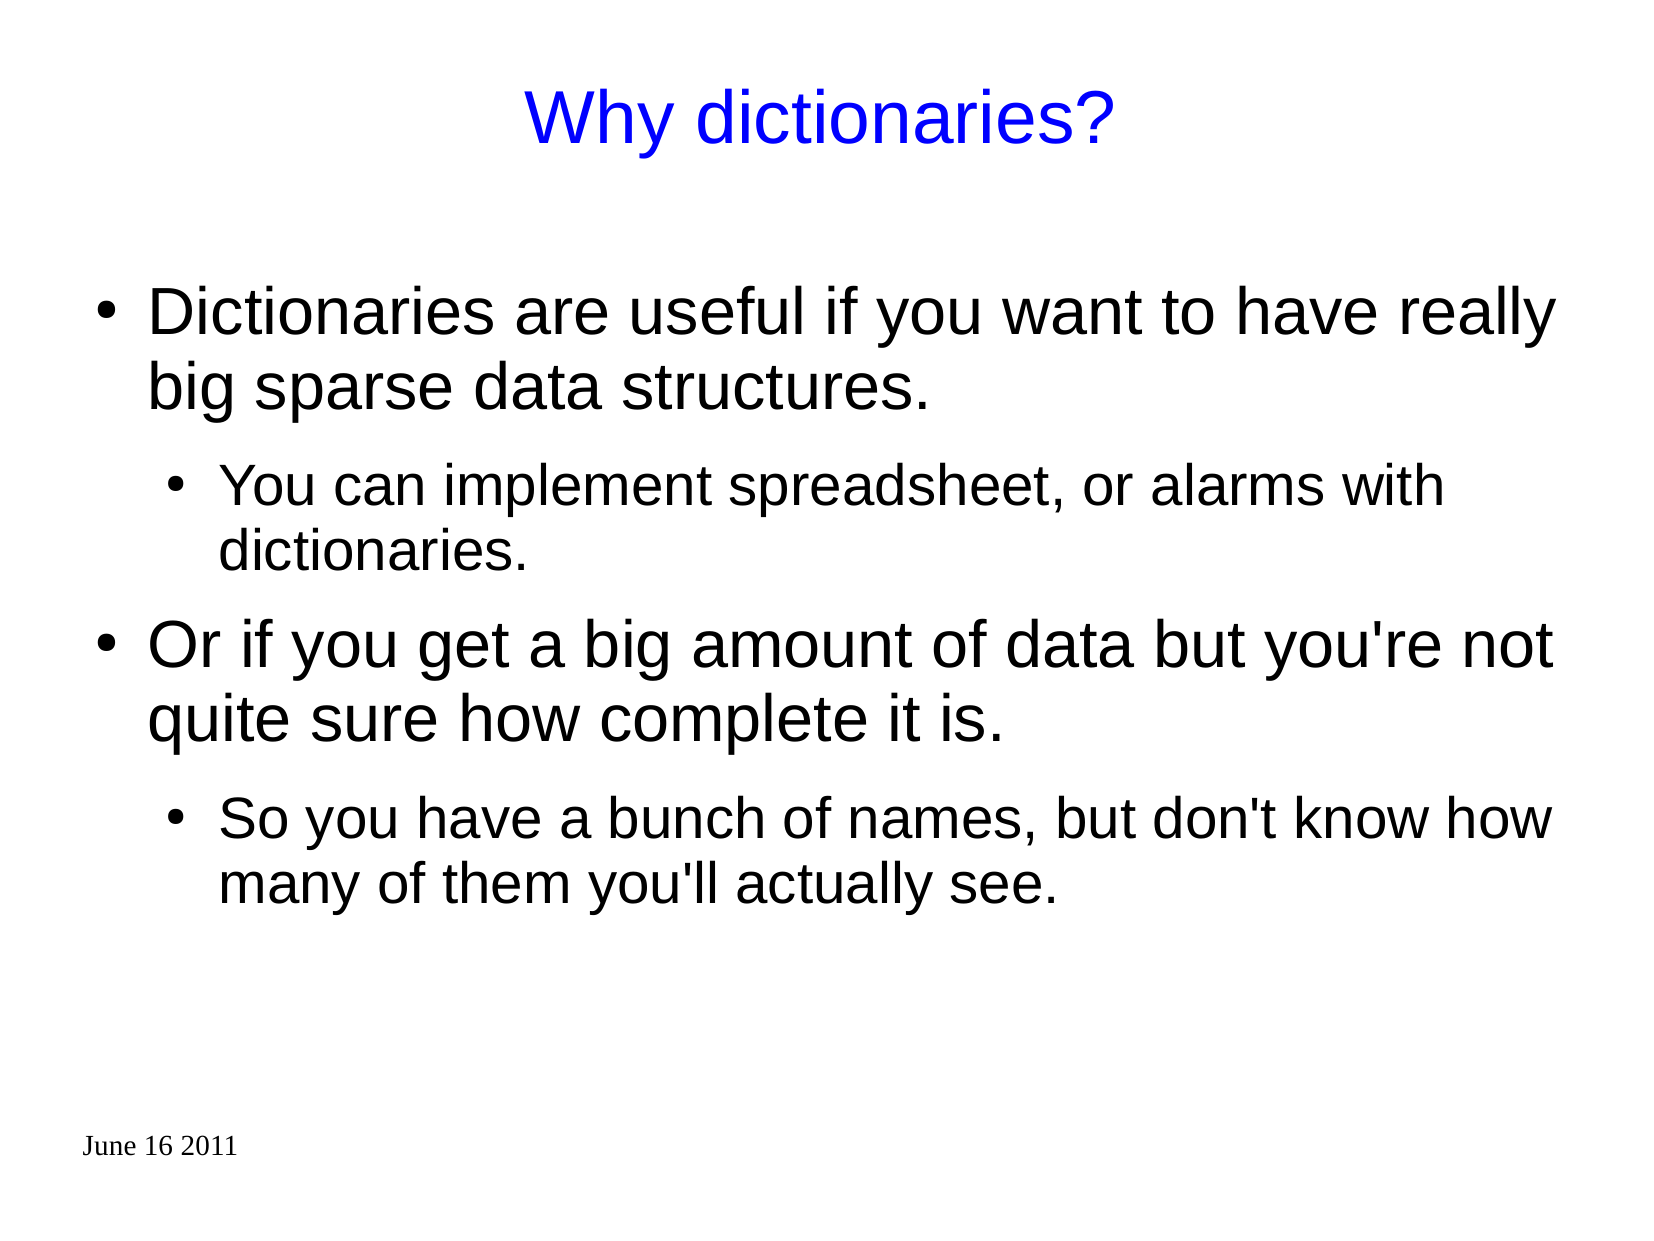

# Why dictionaries?
Dictionaries are useful if you want to have really big sparse data structures.
You can implement spreadsheet, or alarms with dictionaries.
Or if you get a big amount of data but you're not quite sure how complete it is.
So you have a bunch of names, but don't know how many of them you'll actually see.
June 16 2011